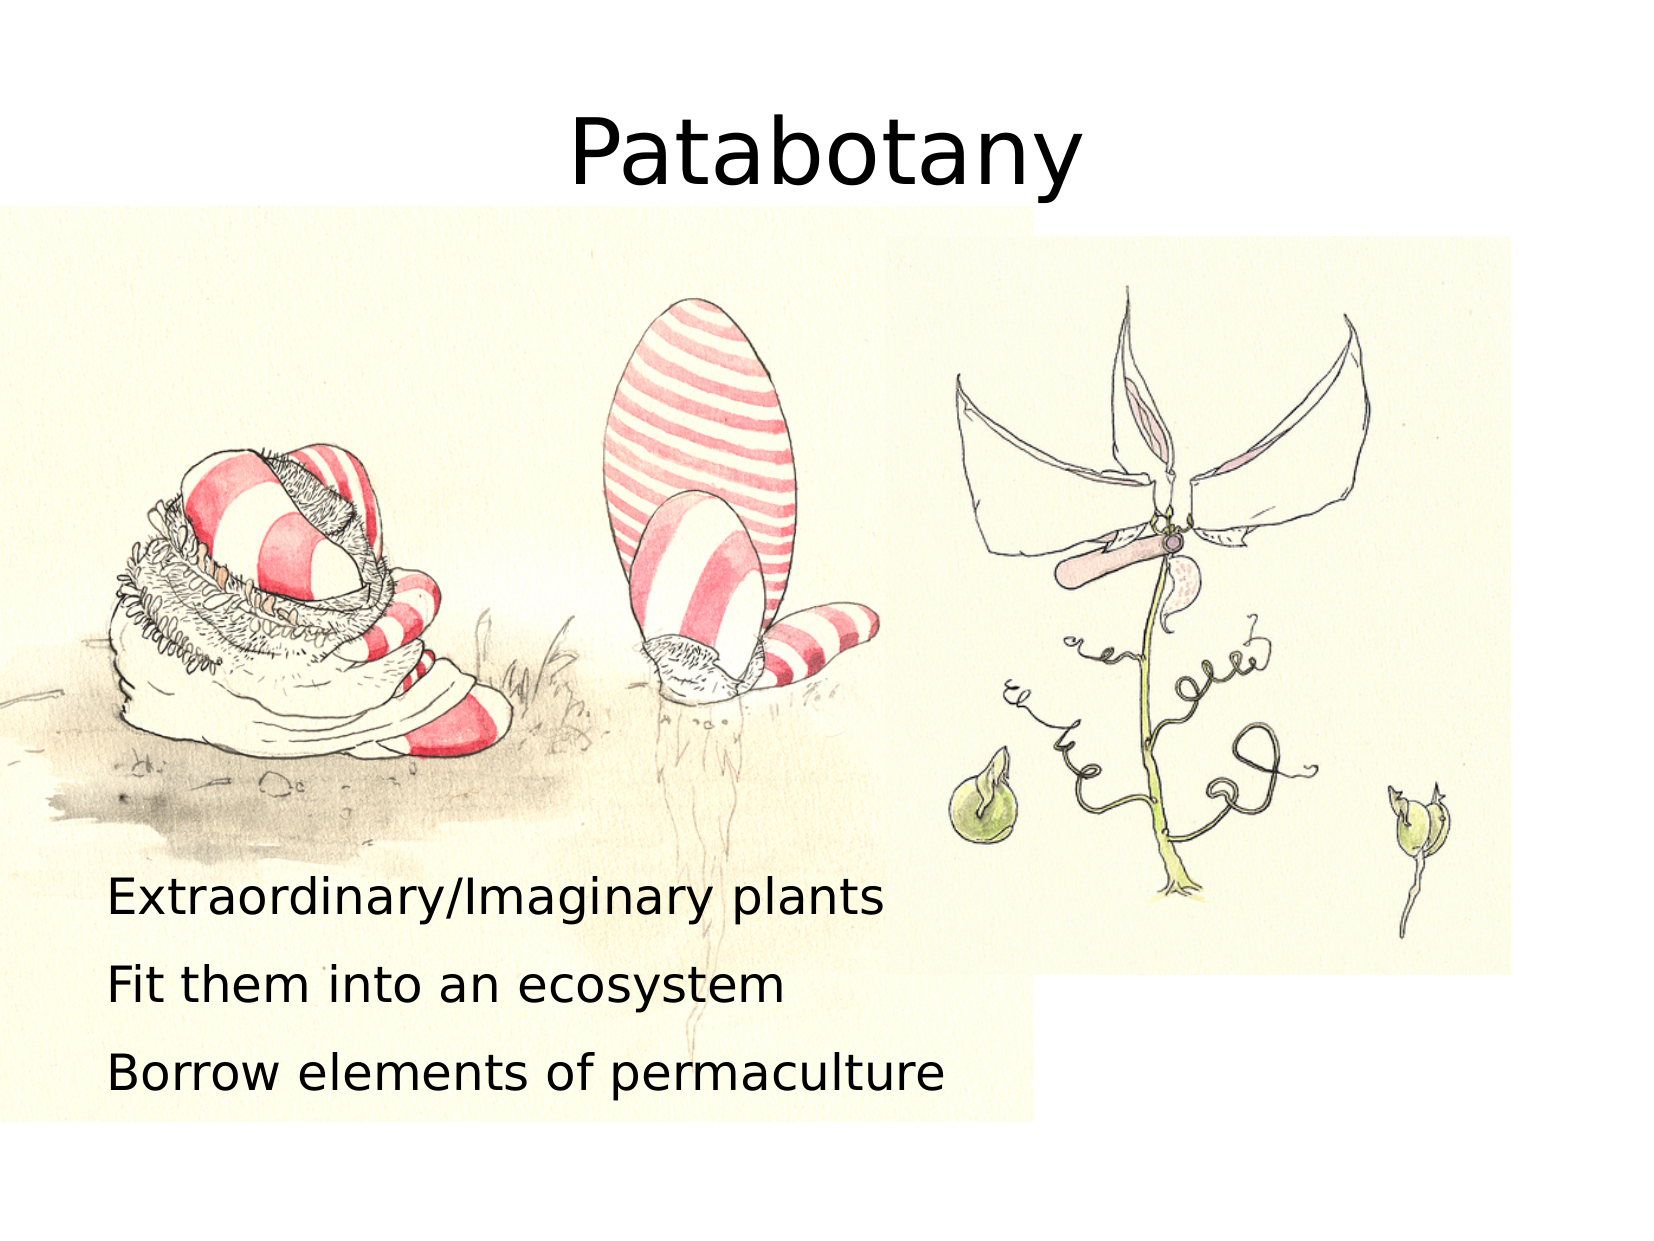

# Patabotany
Extraordinary/Imaginary plants
Fit them into an ecosystem
Borrow elements of permaculture